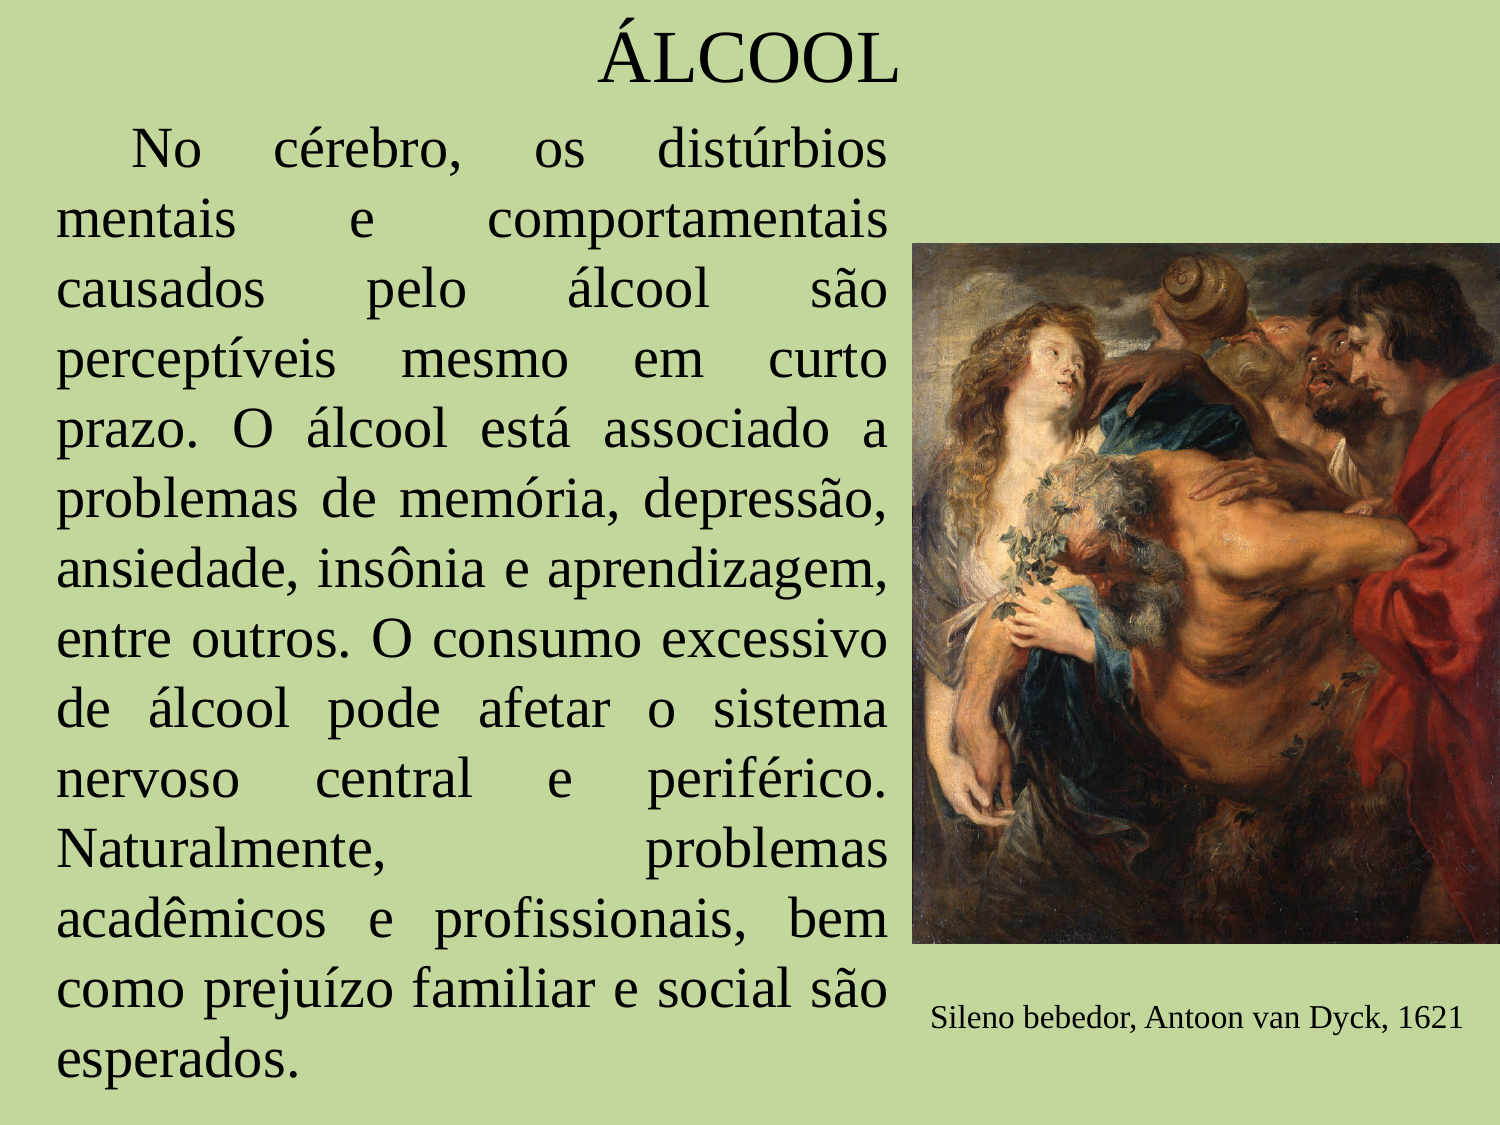

ÁLCOOL
No cérebro, os distúrbios mentais e comportamentais causados pelo álcool são perceptíveis mesmo em curto prazo. O álcool está associado a problemas de memória, depressão, ansiedade, insônia e aprendizagem, entre outros. O consumo excessivo de álcool pode afetar o sistema nervoso central e periférico. Naturalmente, problemas acadêmicos e profissionais, bem como prejuízo familiar e social são esperados.
Sileno bebedor, Antoon van Dyck, 1621